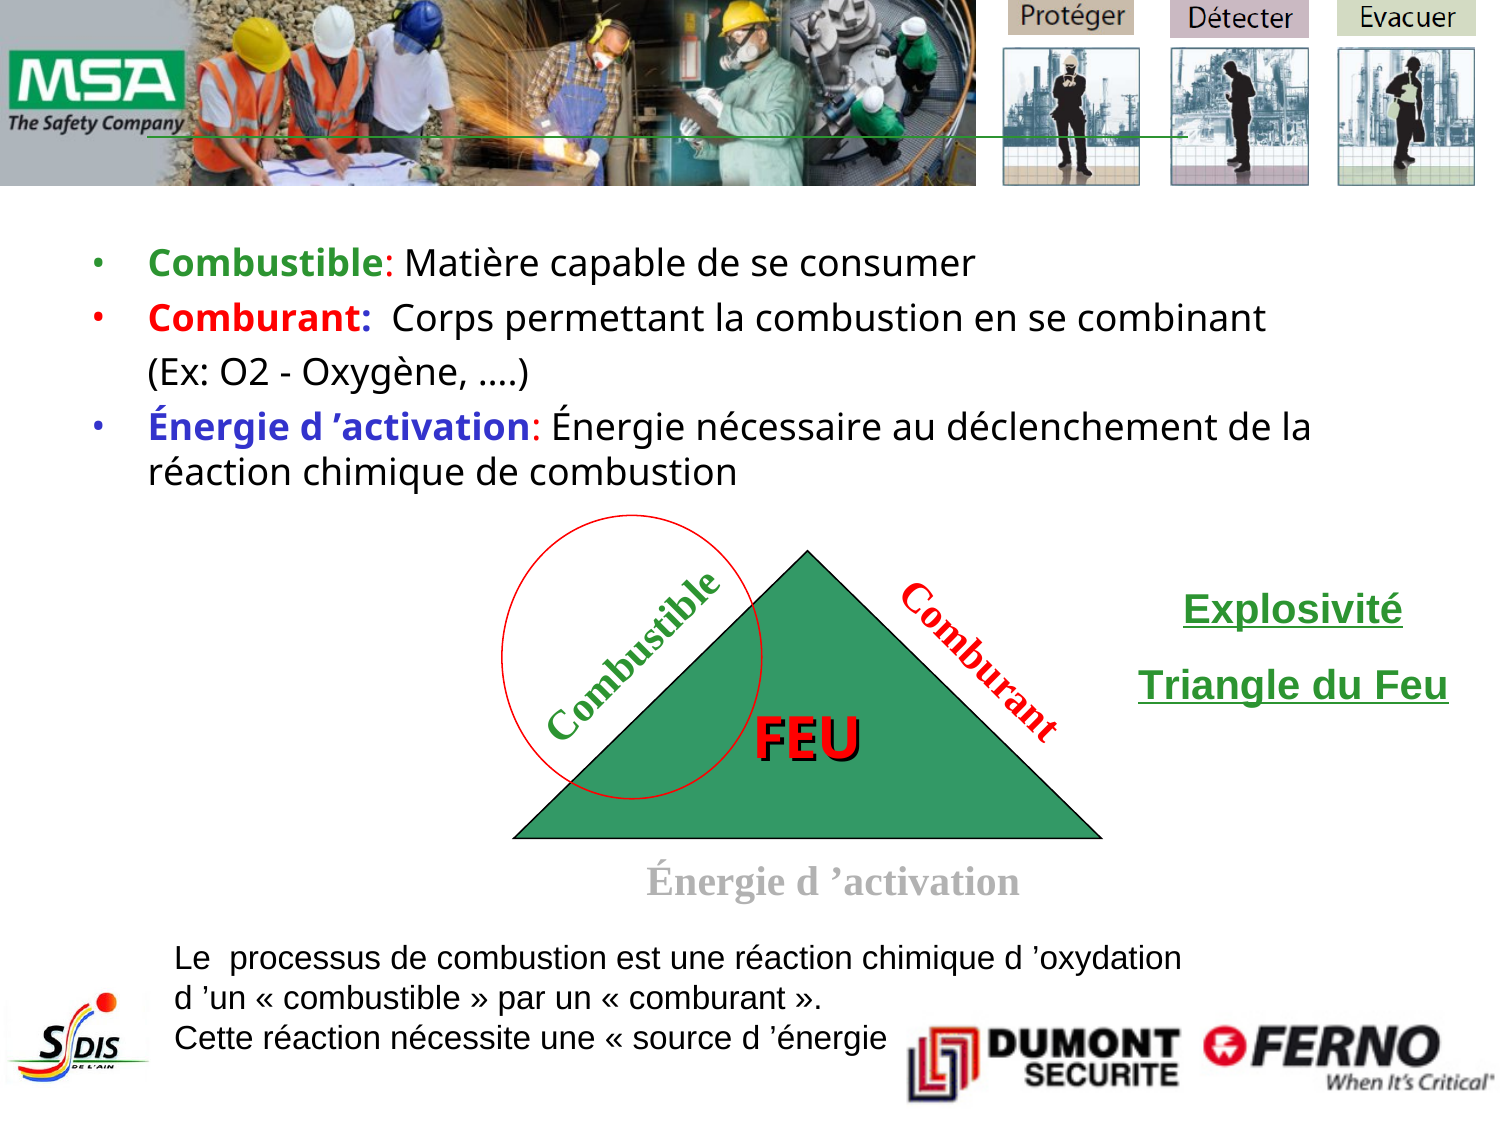

Combustible: Matière capable de se consumer
Comburant:	Corps permettant la combustion en se combinant
	(Ex: O2 - Oxygène, ….)
Énergie d ’activation: Énergie nécessaire au déclenchement de la réaction chimique de combustion
Explosivité
Triangle du Feu
Combustible
Comburant
FEU
Énergie d ’activation
Le processus de combustion est une réaction chimique d ’oxydation d ’un « combustible » par un « comburant ».
Cette réaction nécessite une « source d ’énergie »